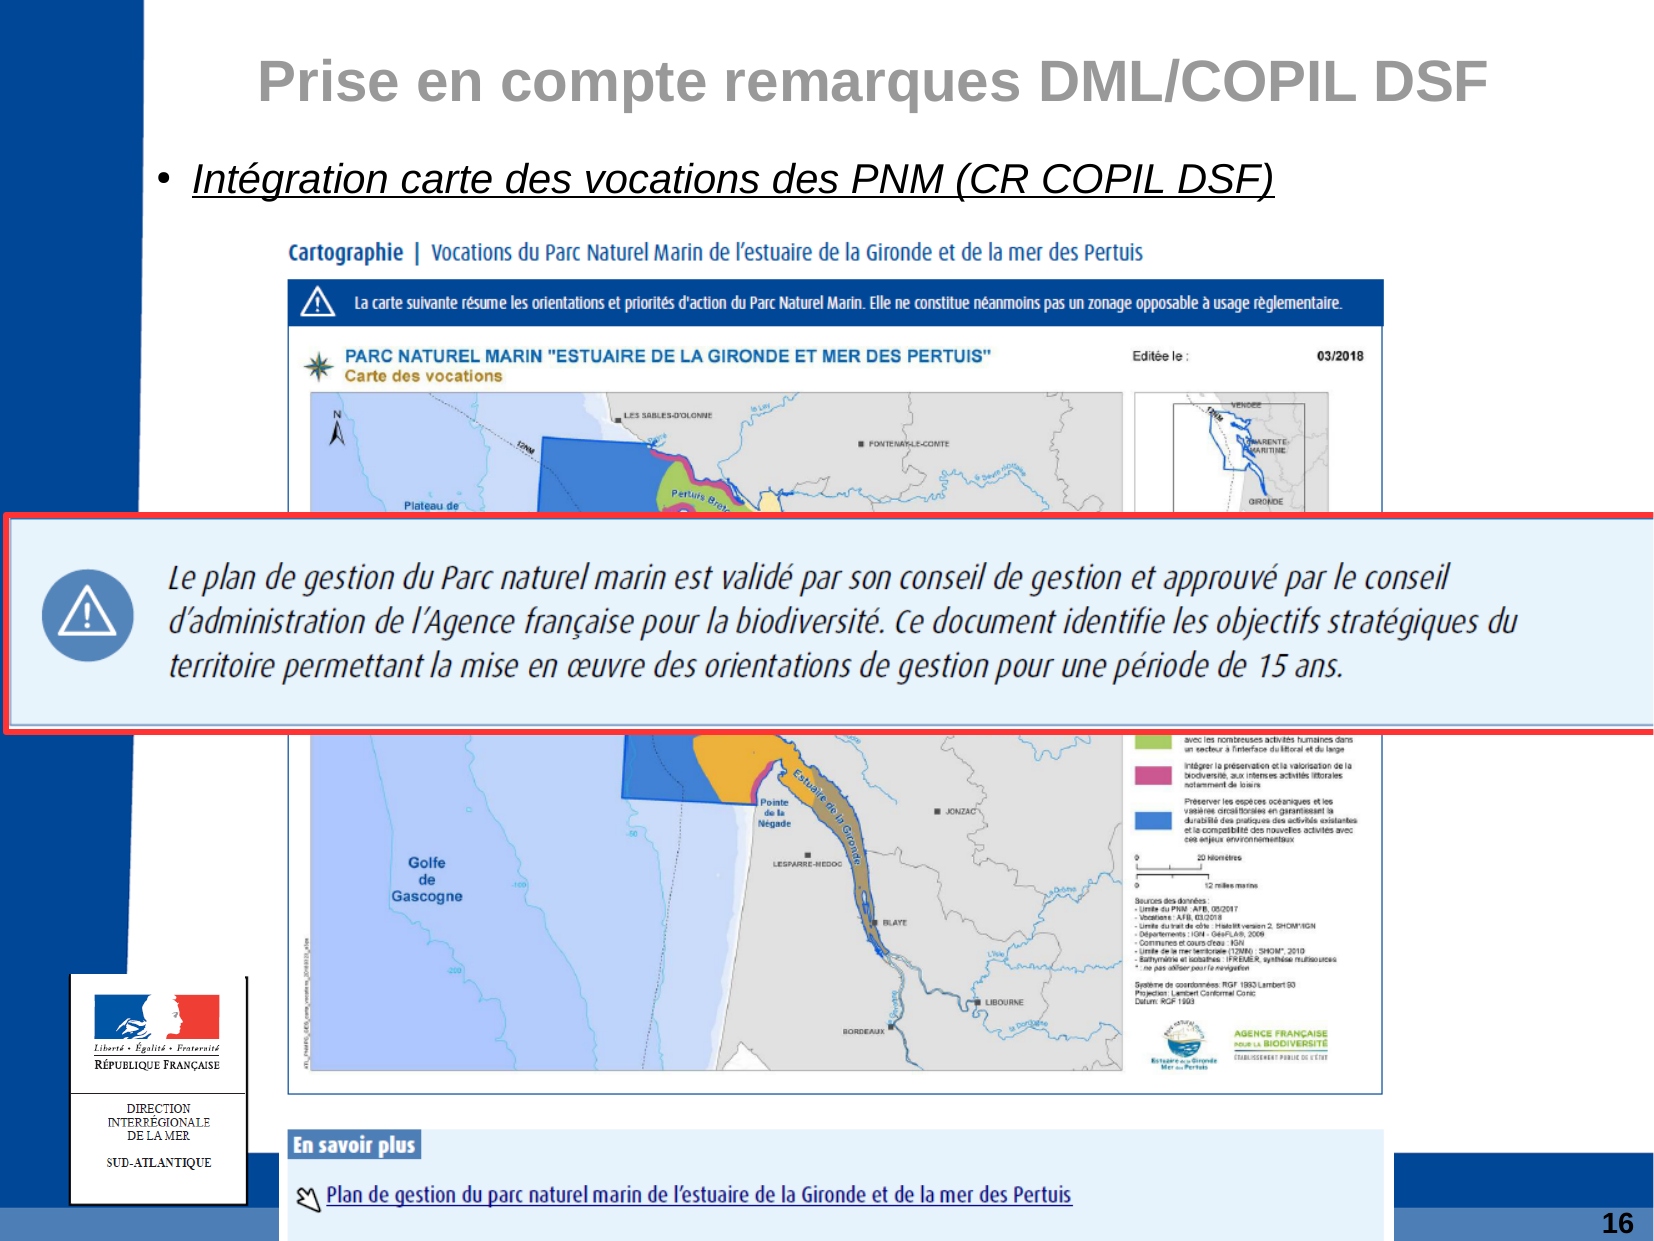

Prise en compte remarques DML/COPIL DSF
Intégration carte des vocations des PNM (CR COPIL DSF)